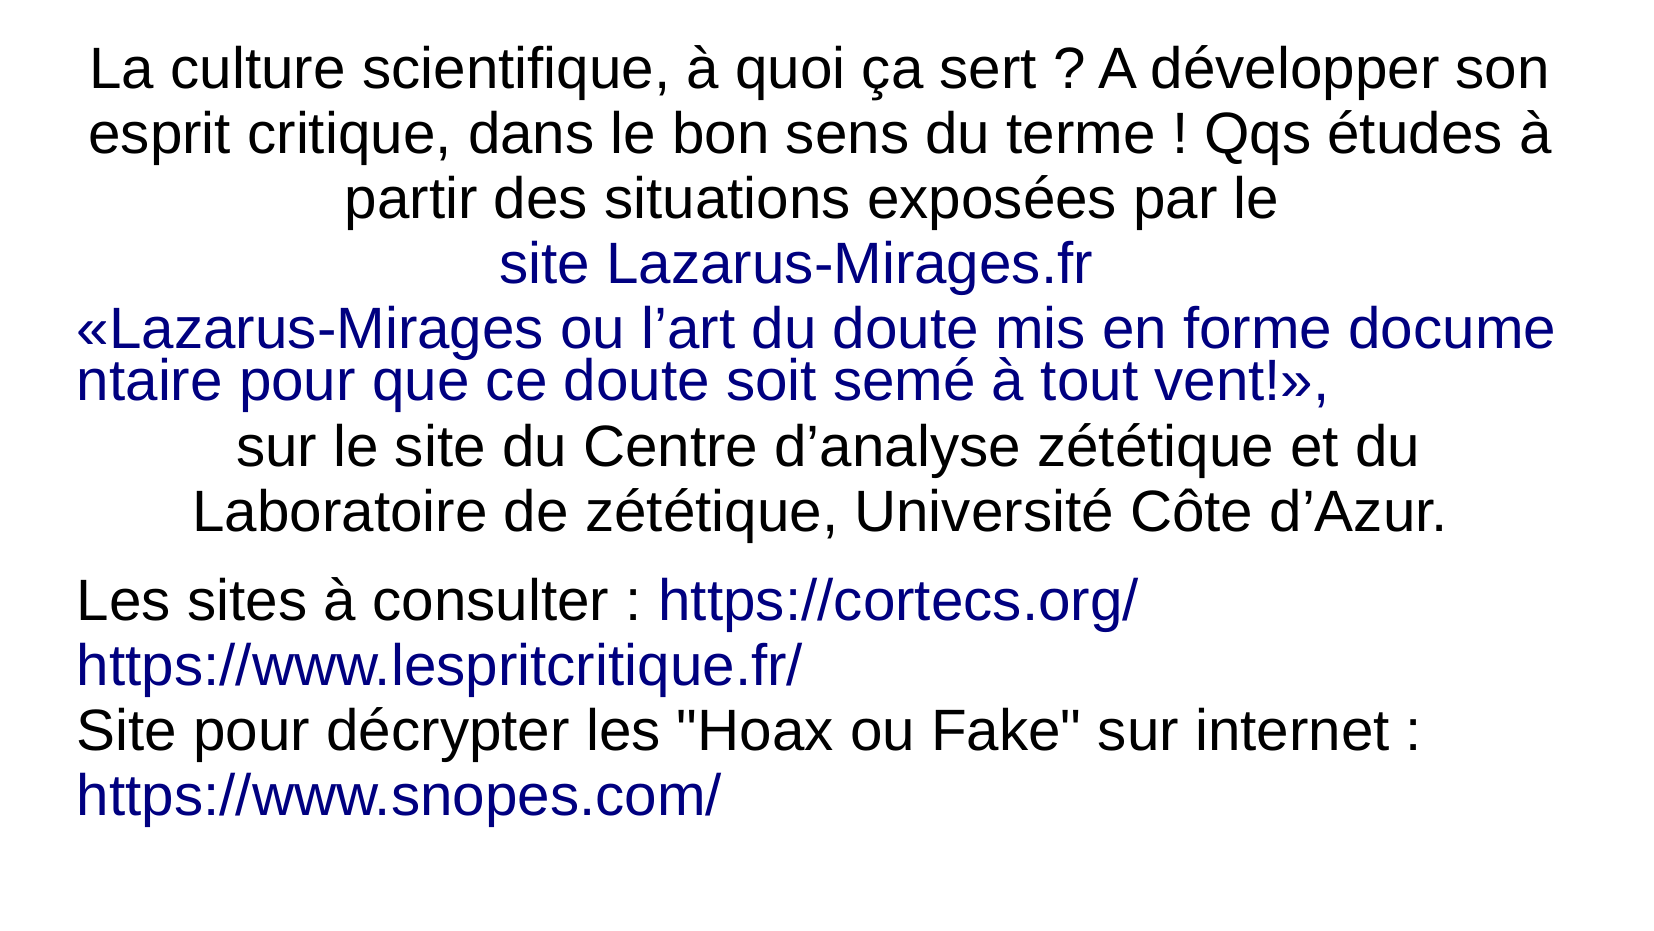

# La culture scientifique, à quoi ça sert ? A développer son esprit critique, dans le bon sens du terme ! Qqs études à partir des situations exposées par le site Lazarus-Mirages.fr «Lazarus-Mirages ou l’art du doute mis en forme documentaire pour que ce doute soit semé à tout vent!», sur le site du Centre d’analyse zététique et du Laboratoire de zététique, Université Côte d’Azur.
Les sites à consulter : https://cortecs.org/ 	https://www.lespritcritique.fr/
Site pour décrypter les "Hoax ou Fake" sur internet : https://www.snopes.com/